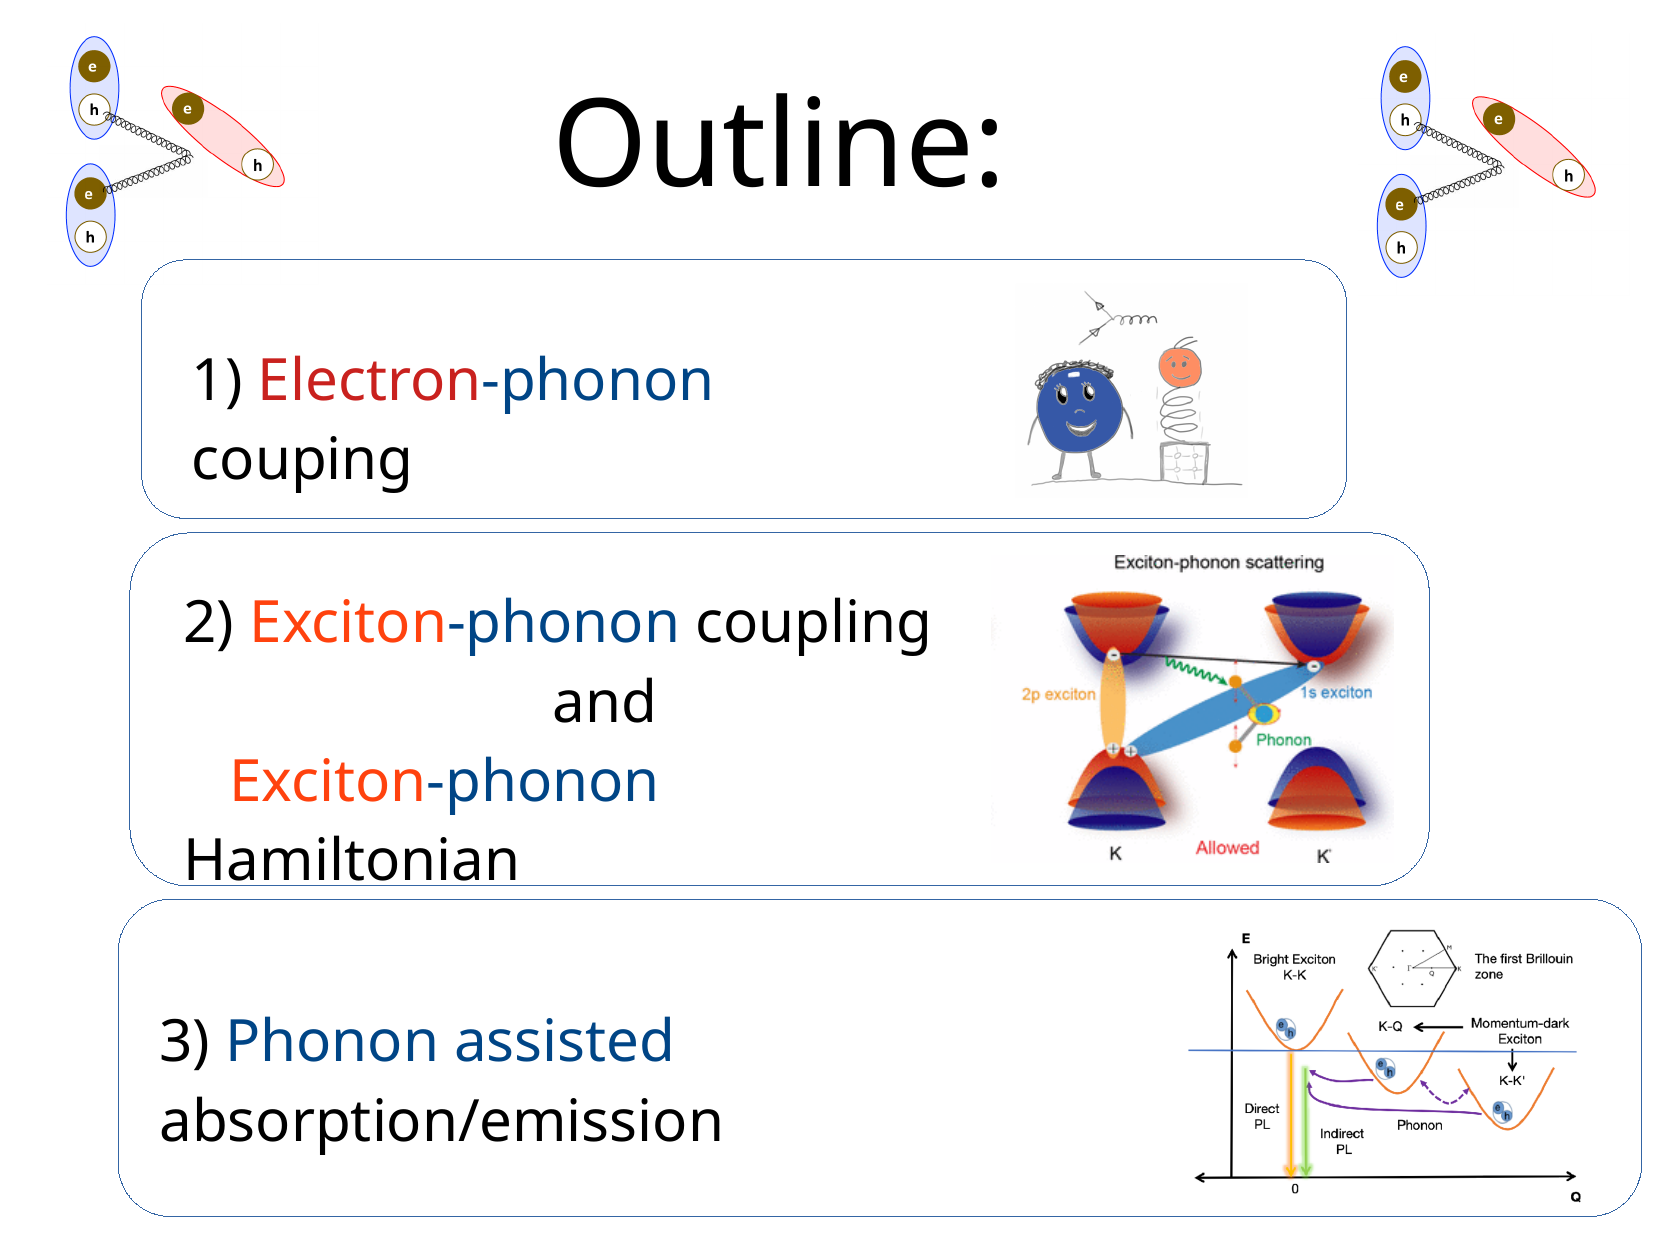

# Outline:
1) Electron-phonon couping
2) Exciton-phonon coupling
					and
 Exciton-phonon Hamiltonian
3) Phonon assisted absorption/emission